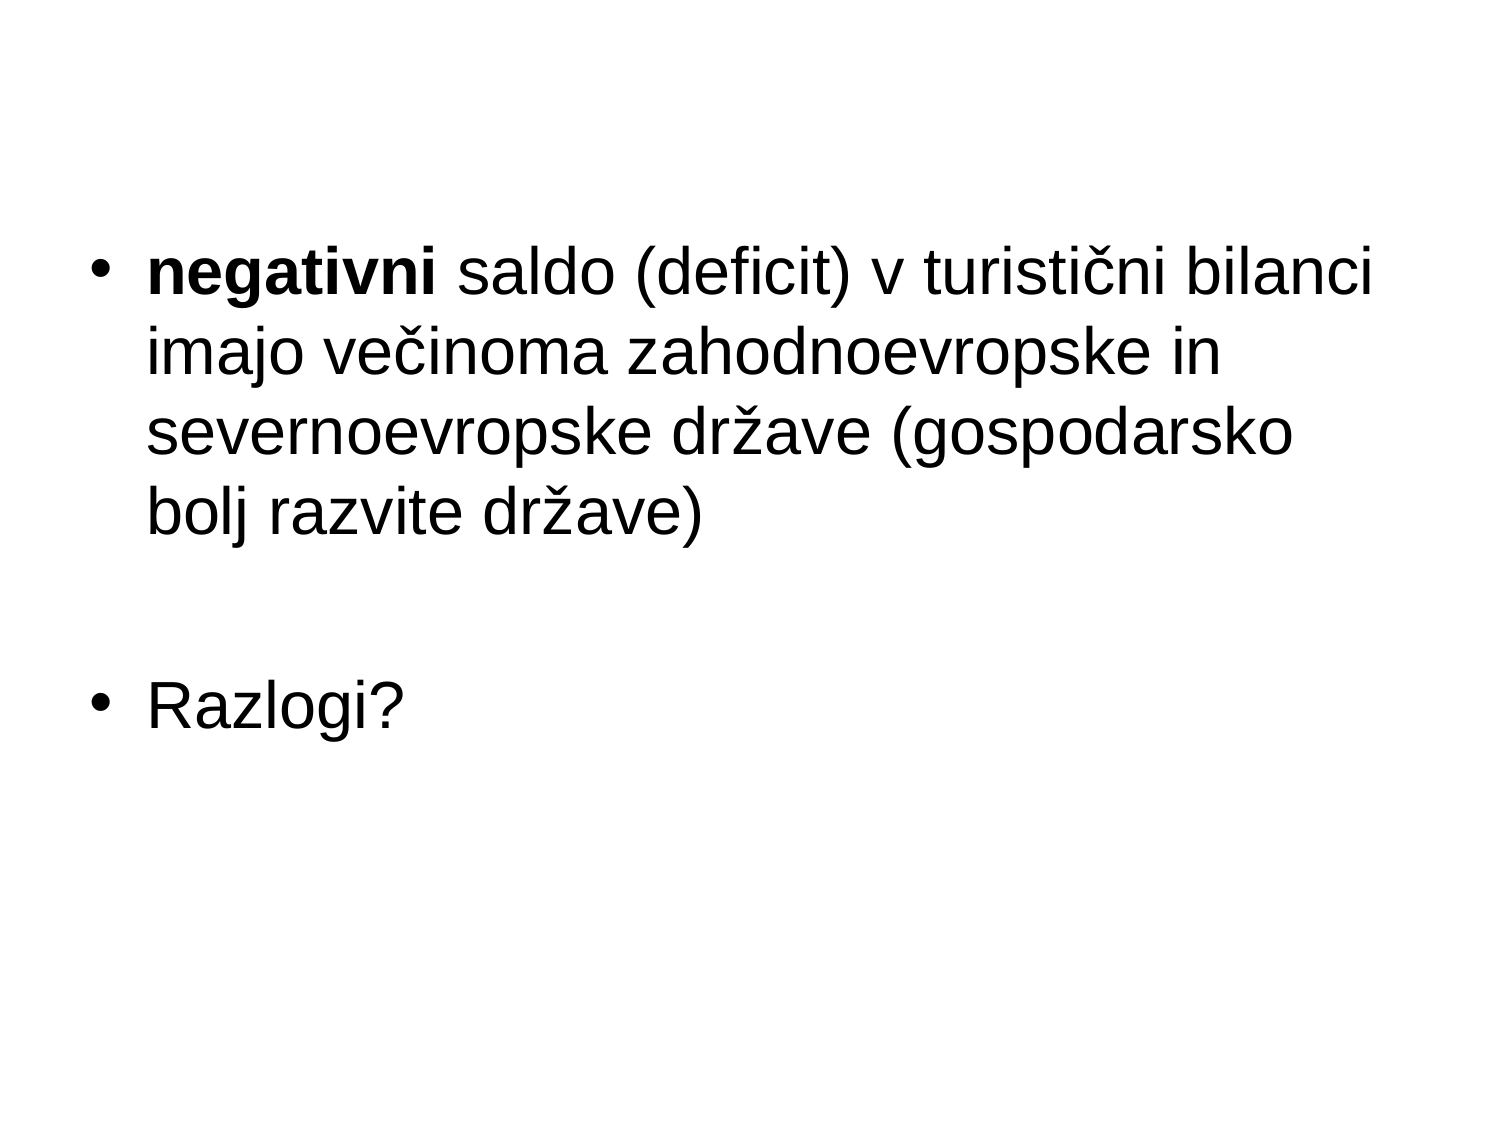

# negativni saldo (deficit) v turistični bilanci imajo večinoma zahodnoevropske in severnoevropske države (gospodarsko bolj razvite države)
Razlogi?